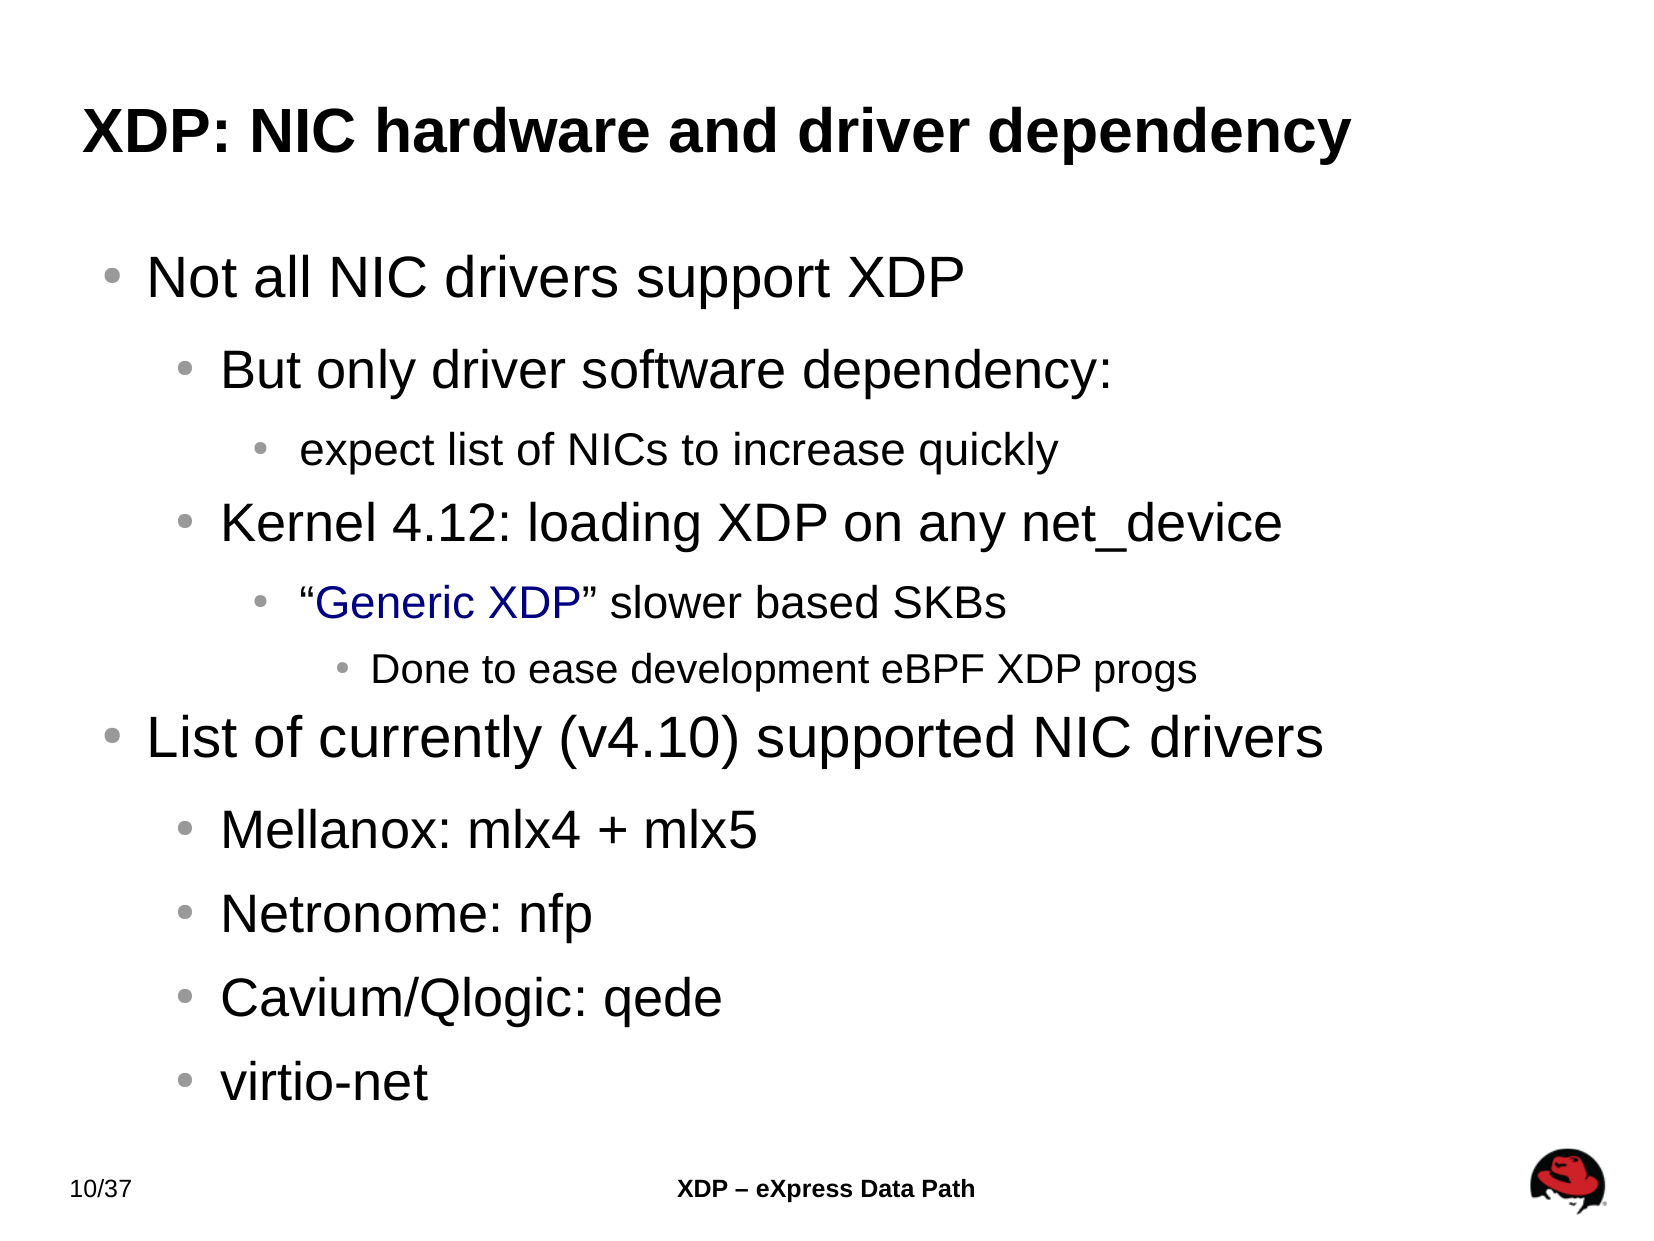

# XDP: NIC hardware and driver dependency
Not all NIC drivers support XDP
But only driver software dependency:
expect list of NICs to increase quickly
Kernel 4.12: loading XDP on any net_device
“Generic XDP” slower based SKBs
Done to ease development eBPF XDP progs
List of currently (v4.10) supported NIC drivers
Mellanox: mlx4 + mlx5
Netronome: nfp
Cavium/Qlogic: qede
virtio-net